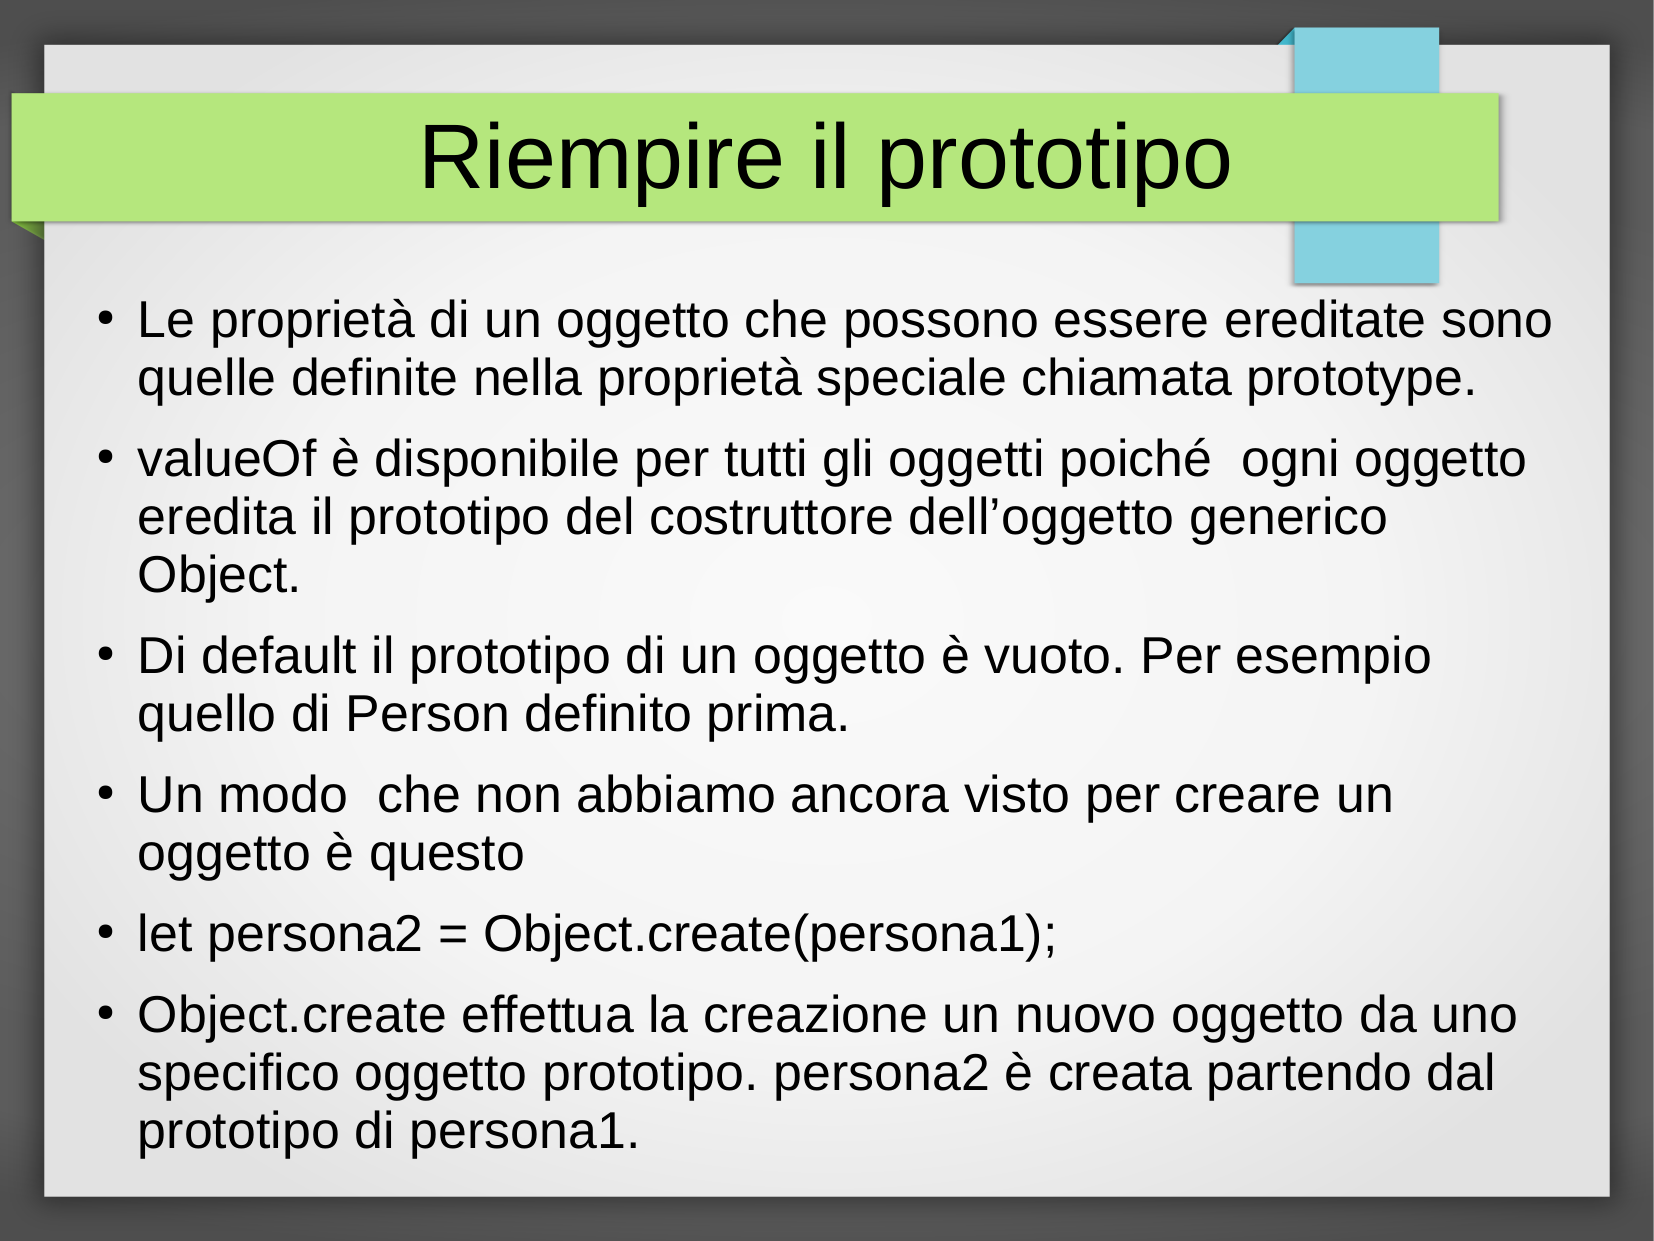

# Riempire il prototipo
Le proprietà di un oggetto che possono essere ereditate sono quelle definite nella proprietà speciale chiamata prototype.
valueOf è disponibile per tutti gli oggetti poiché ogni oggetto eredita il prototipo del costruttore dell’oggetto generico Object.
Di default il prototipo di un oggetto è vuoto. Per esempio quello di Person definito prima.
Un modo che non abbiamo ancora visto per creare un oggetto è questo
let persona2 = Object.create(persona1);
Object.create effettua la creazione un nuovo oggetto da uno specifico oggetto prototipo. persona2 è creata partendo dal prototipo di persona1.